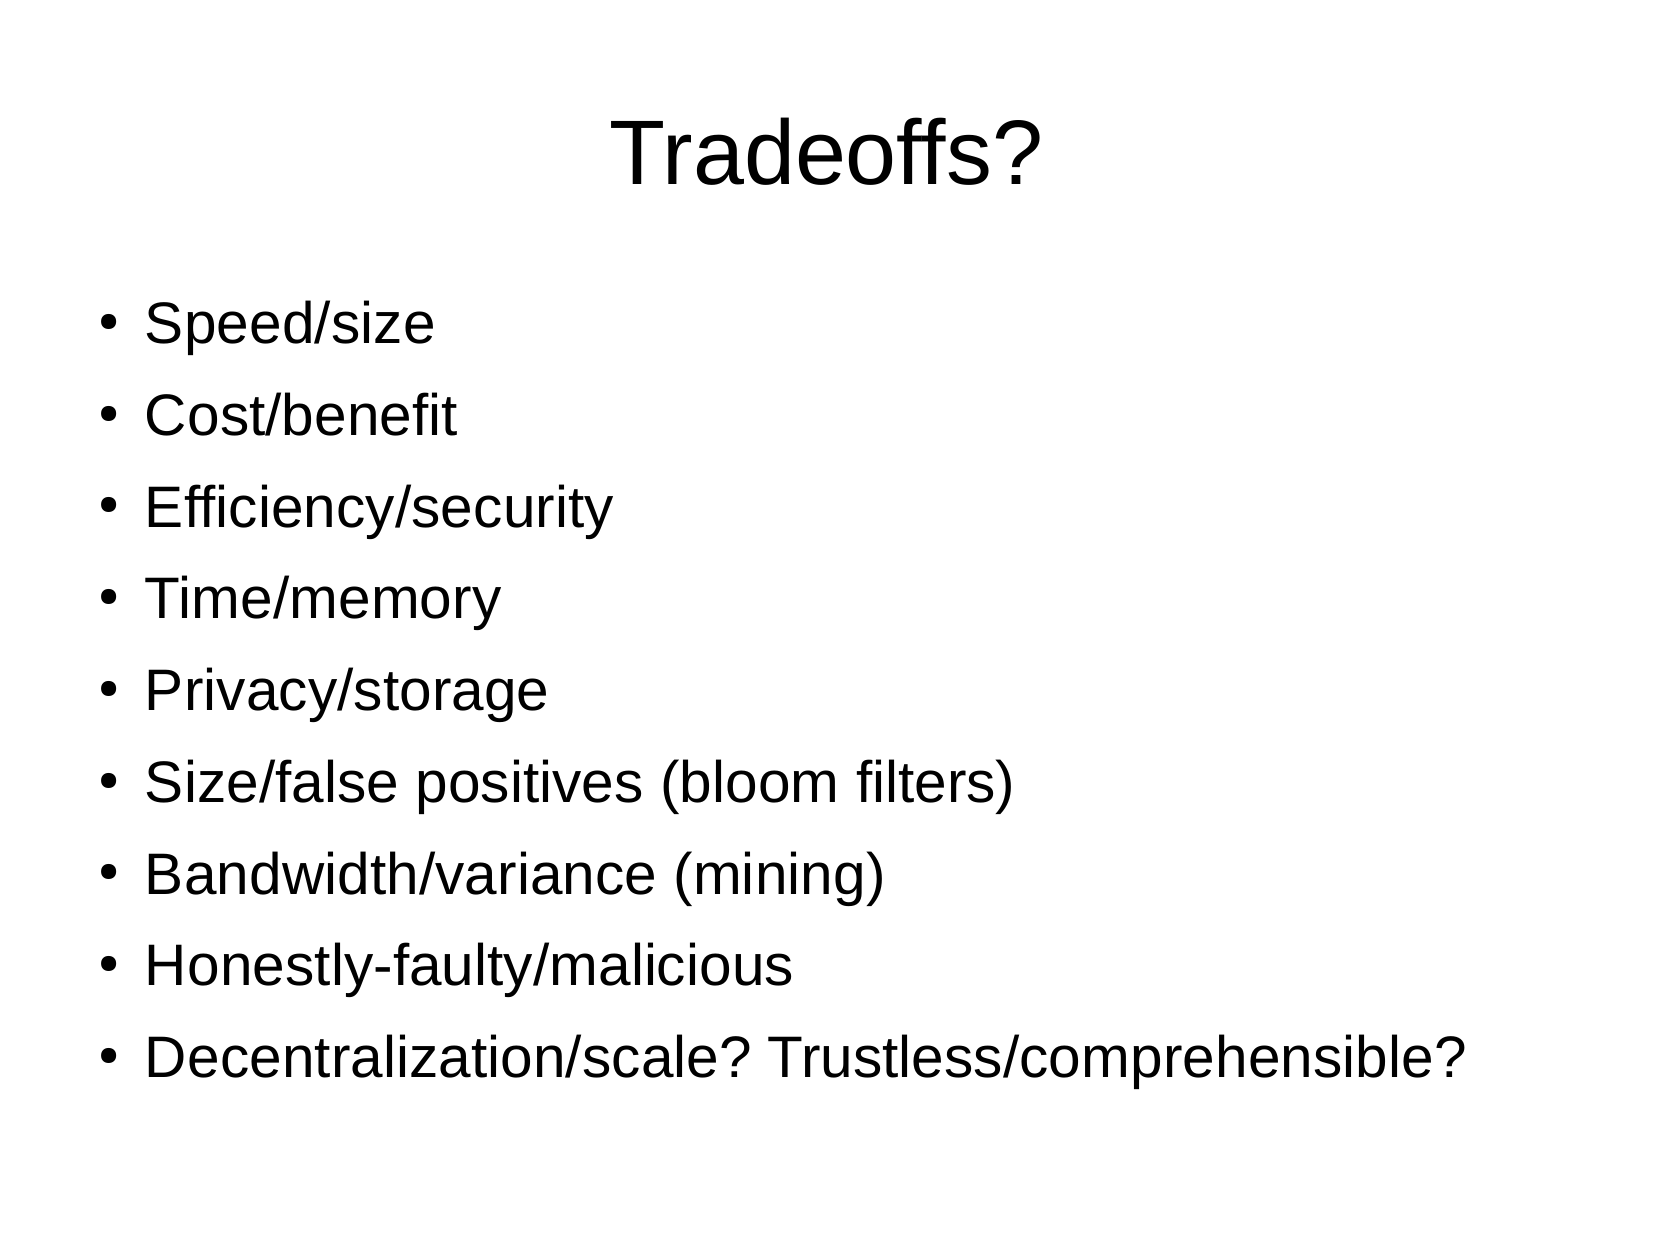

# Tradeoffs?
Speed/size
Cost/benefit
Efficiency/security
Time/memory
Privacy/storage
Size/false positives (bloom filters)
Bandwidth/variance (mining)
Honestly-faulty/malicious
Decentralization/scale? Trustless/comprehensible?